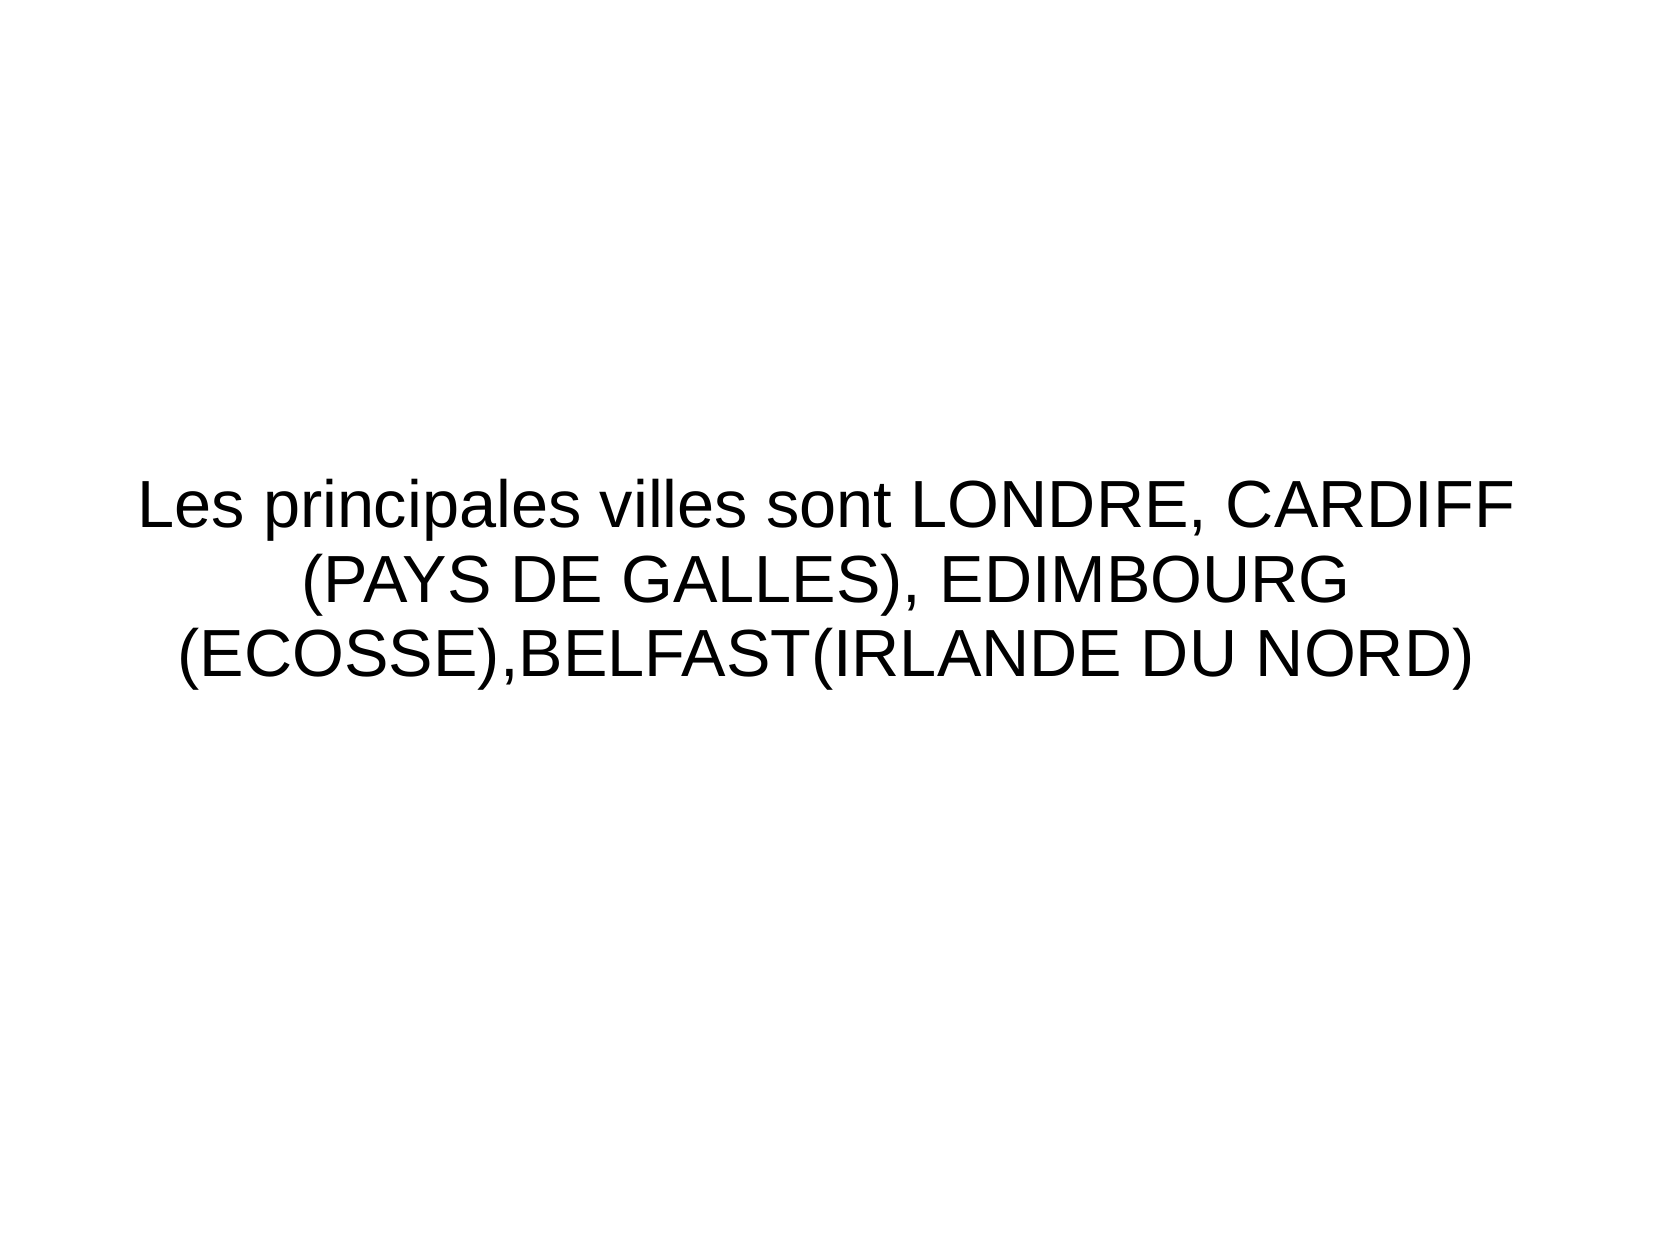

# Les principales villes sont LONDRE, CARDIFF (PAYS DE GALLES), EDIMBOURG (ECOSSE),BELFAST(IRLANDE DU NORD)